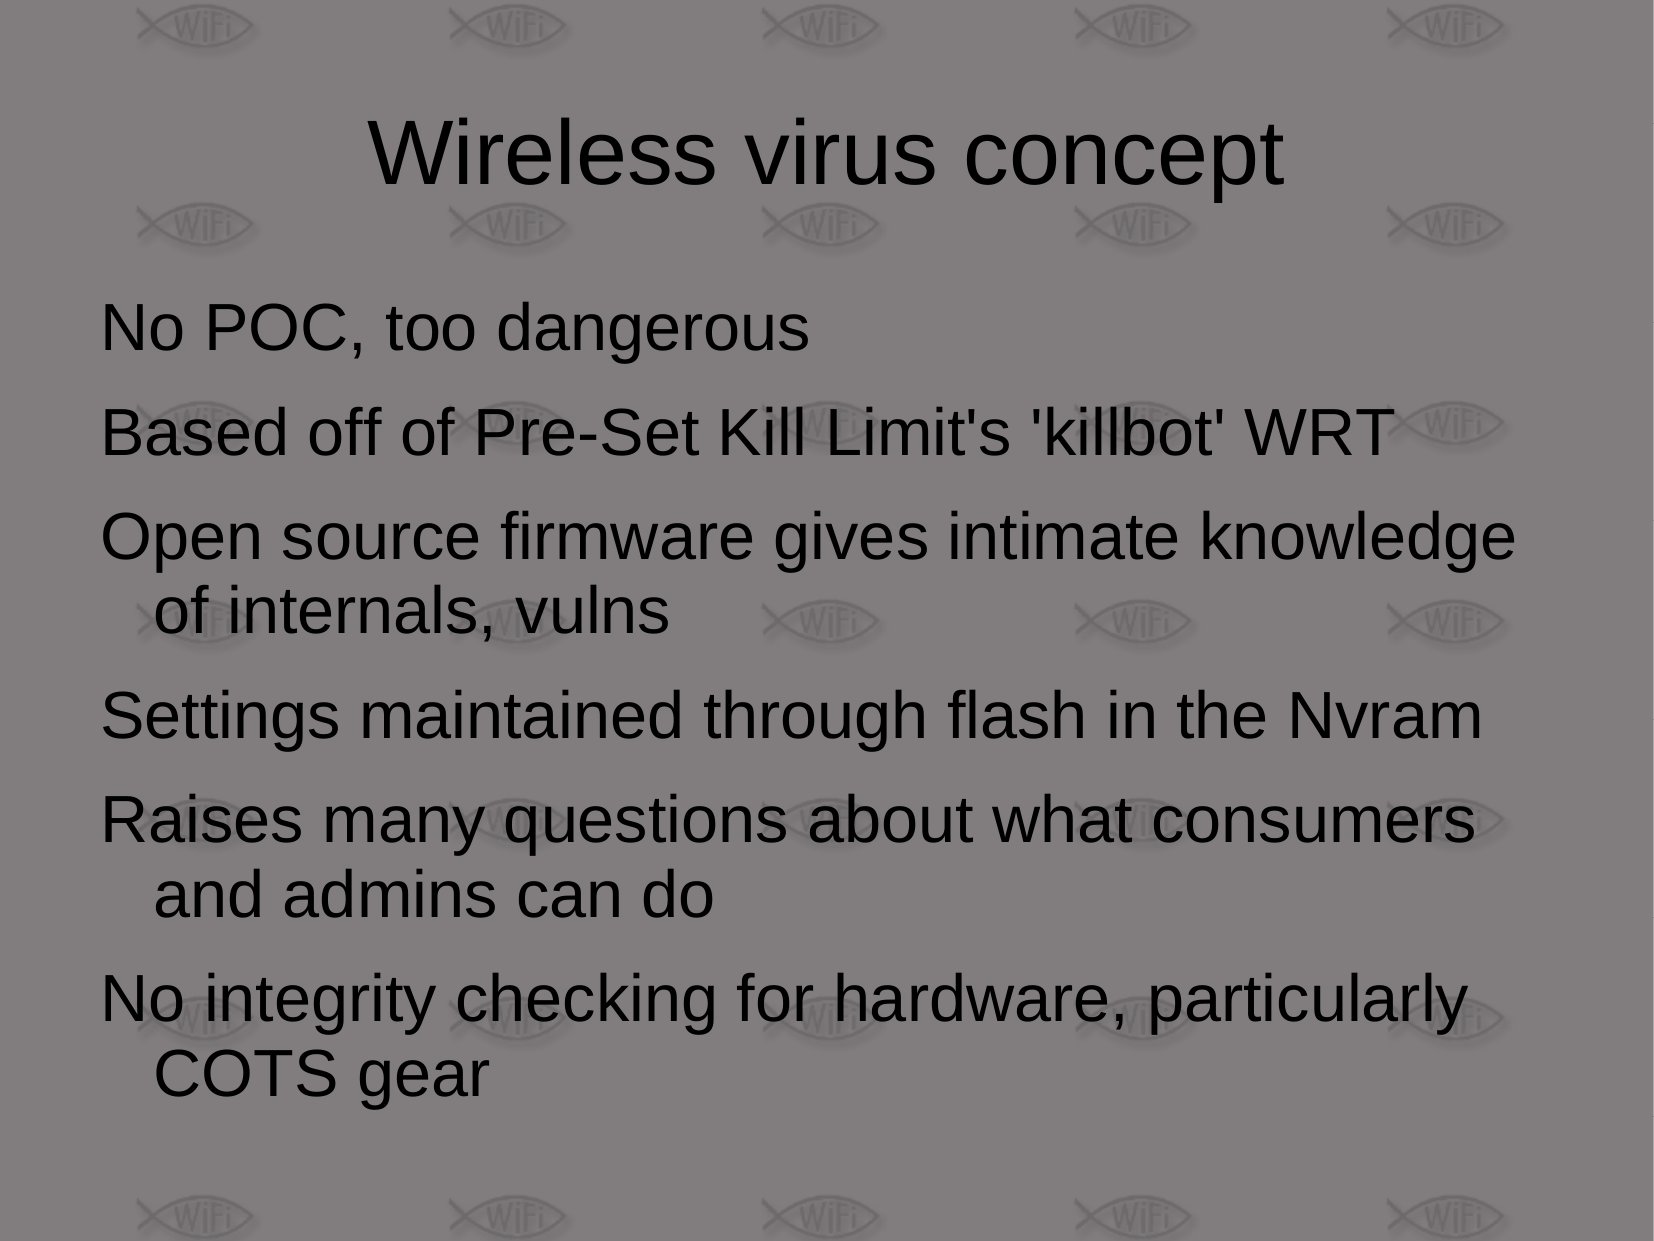

# Wireless virus concept
No POC, too dangerous
Based off of Pre-Set Kill Limit's 'killbot' WRT
Open source firmware gives intimate knowledge of internals, vulns
Settings maintained through flash in the Nvram
Raises many questions about what consumers and admins can do
No integrity checking for hardware, particularly COTS gear